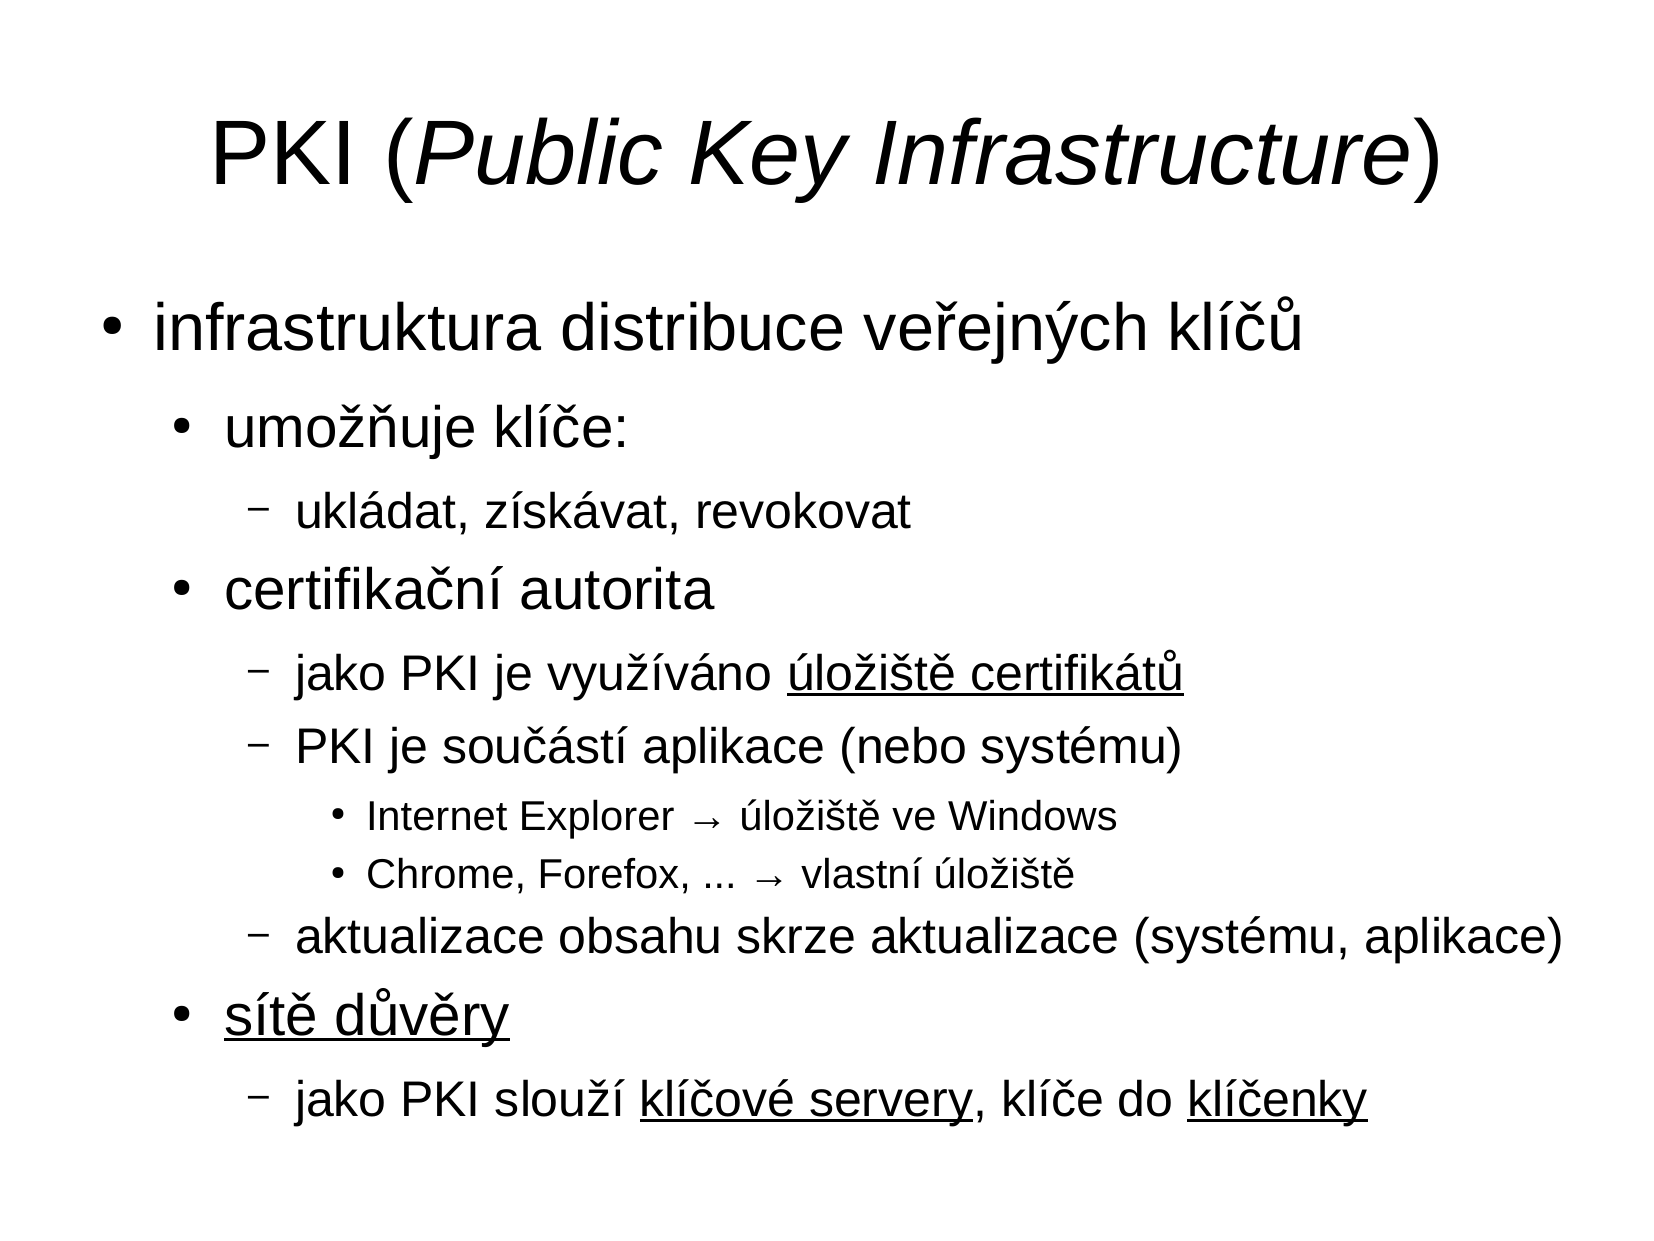

# PKI (Public Key Infrastructure)
infrastruktura distribuce veřejných klíčů
umožňuje klíče:
ukládat, získávat, revokovat
certifikační autorita
jako PKI je využíváno úložiště certifikátů
PKI je součástí aplikace (nebo systému)
Internet Explorer → úložiště ve Windows
Chrome, Forefox, ... → vlastní úložiště
aktualizace obsahu skrze aktualizace (systému, aplikace)
sítě důvěry
jako PKI slouží klíčové servery, klíče do klíčenky